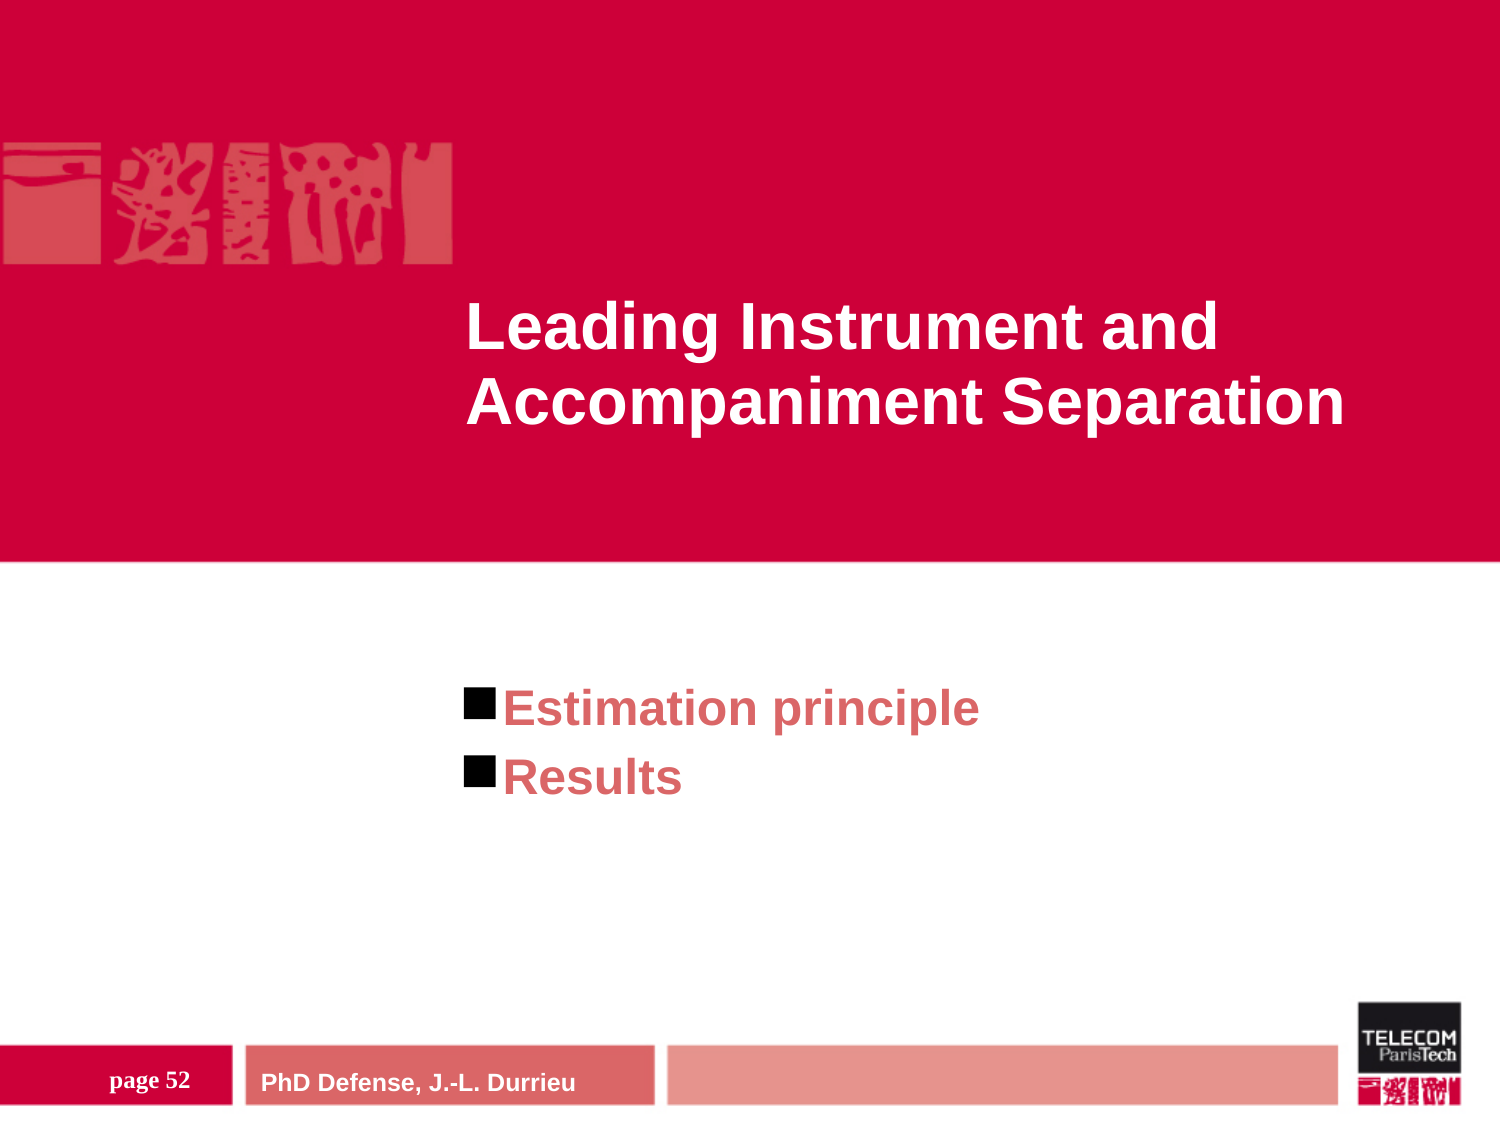

# Leading Instrument and Accompaniment Separation
Estimation principle
Results
52